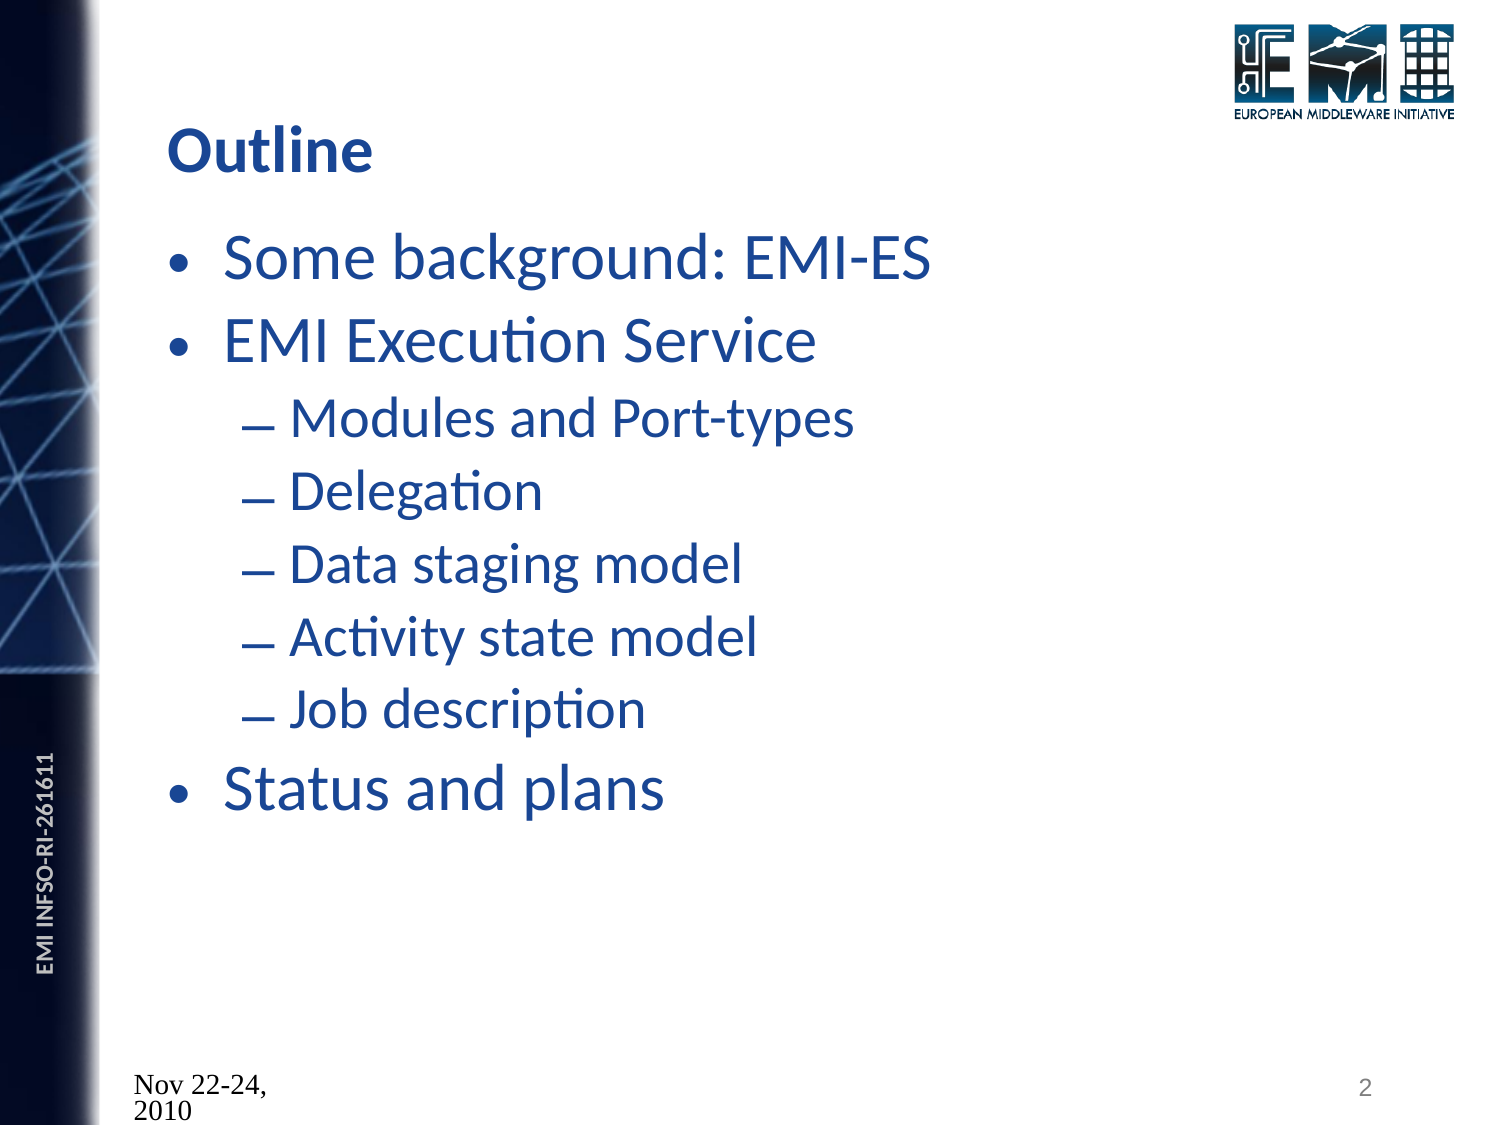

Outline
# Some background: EMI-ES
EMI Execution Service
Modules and Port-types
Delegation
Data staging model
Activity state model
Job description
Status and plans
Nov 22-24, 2010